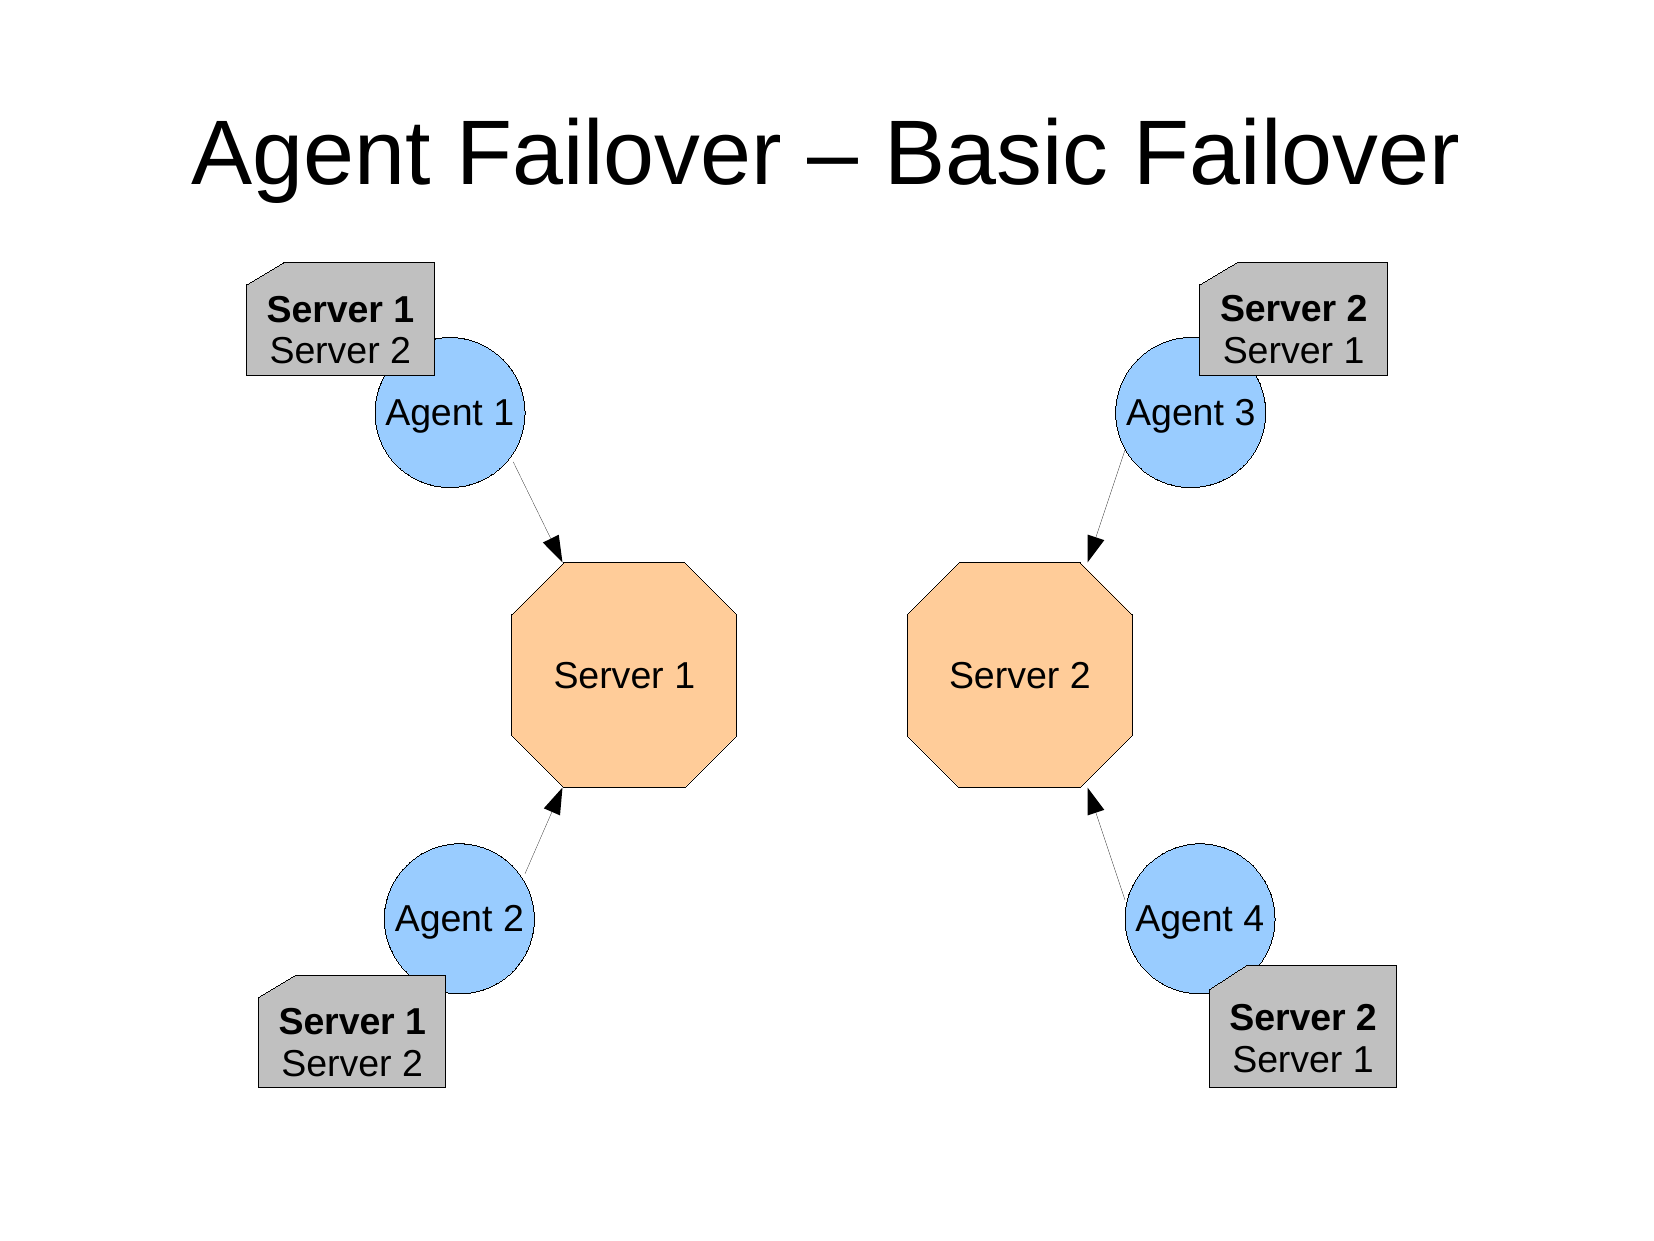

# Agent Failover – Basic Failover
Server 1
Server 2
Server 2
Server 1
Agent 1
Agent 3
Server 1
Server 2
Agent 2
Agent 4
Server 2
Server 1
Server 1
Server 2